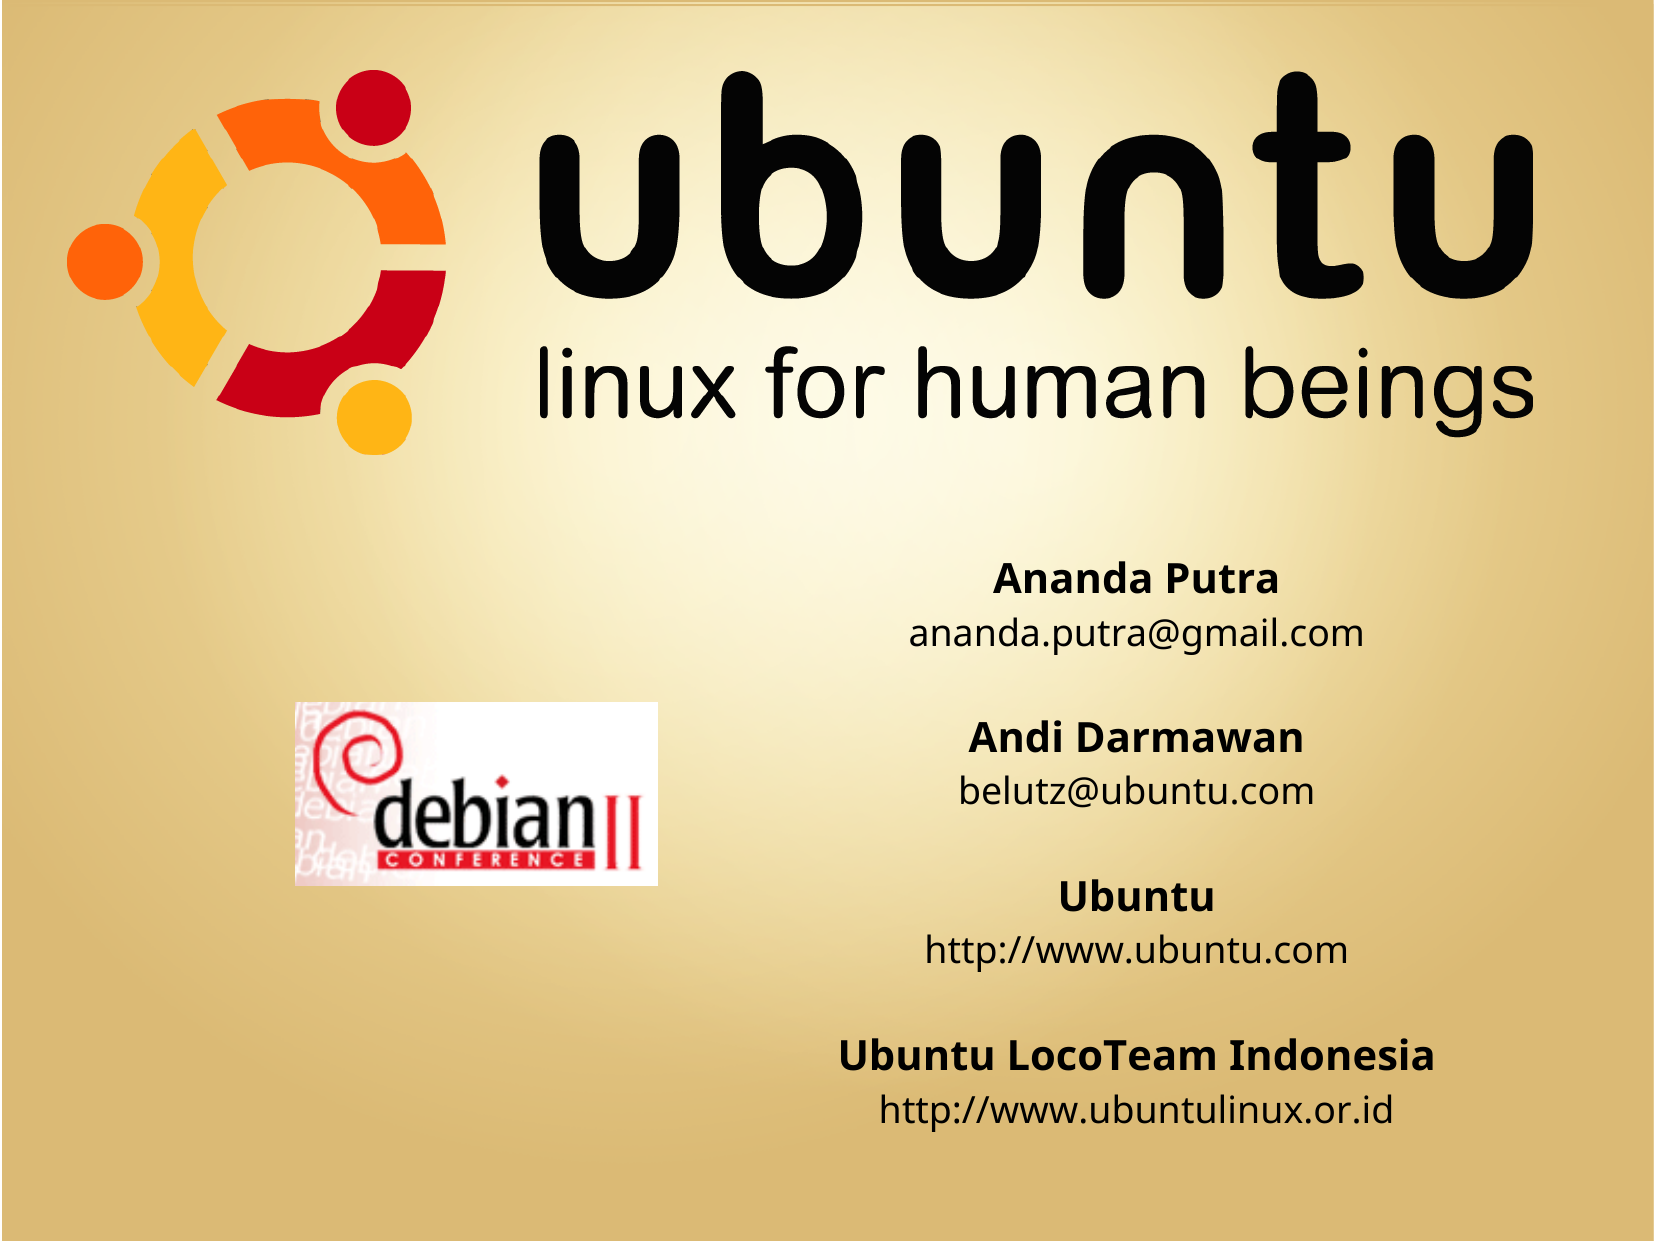

# Ananda Putra ananda.putra@gmail.com Andi Darmawan belutz@ubuntu.com Ubuntu http://www.ubuntu.com Ubuntu LocoTeam Indonesia http://www.ubuntulinux.or.id